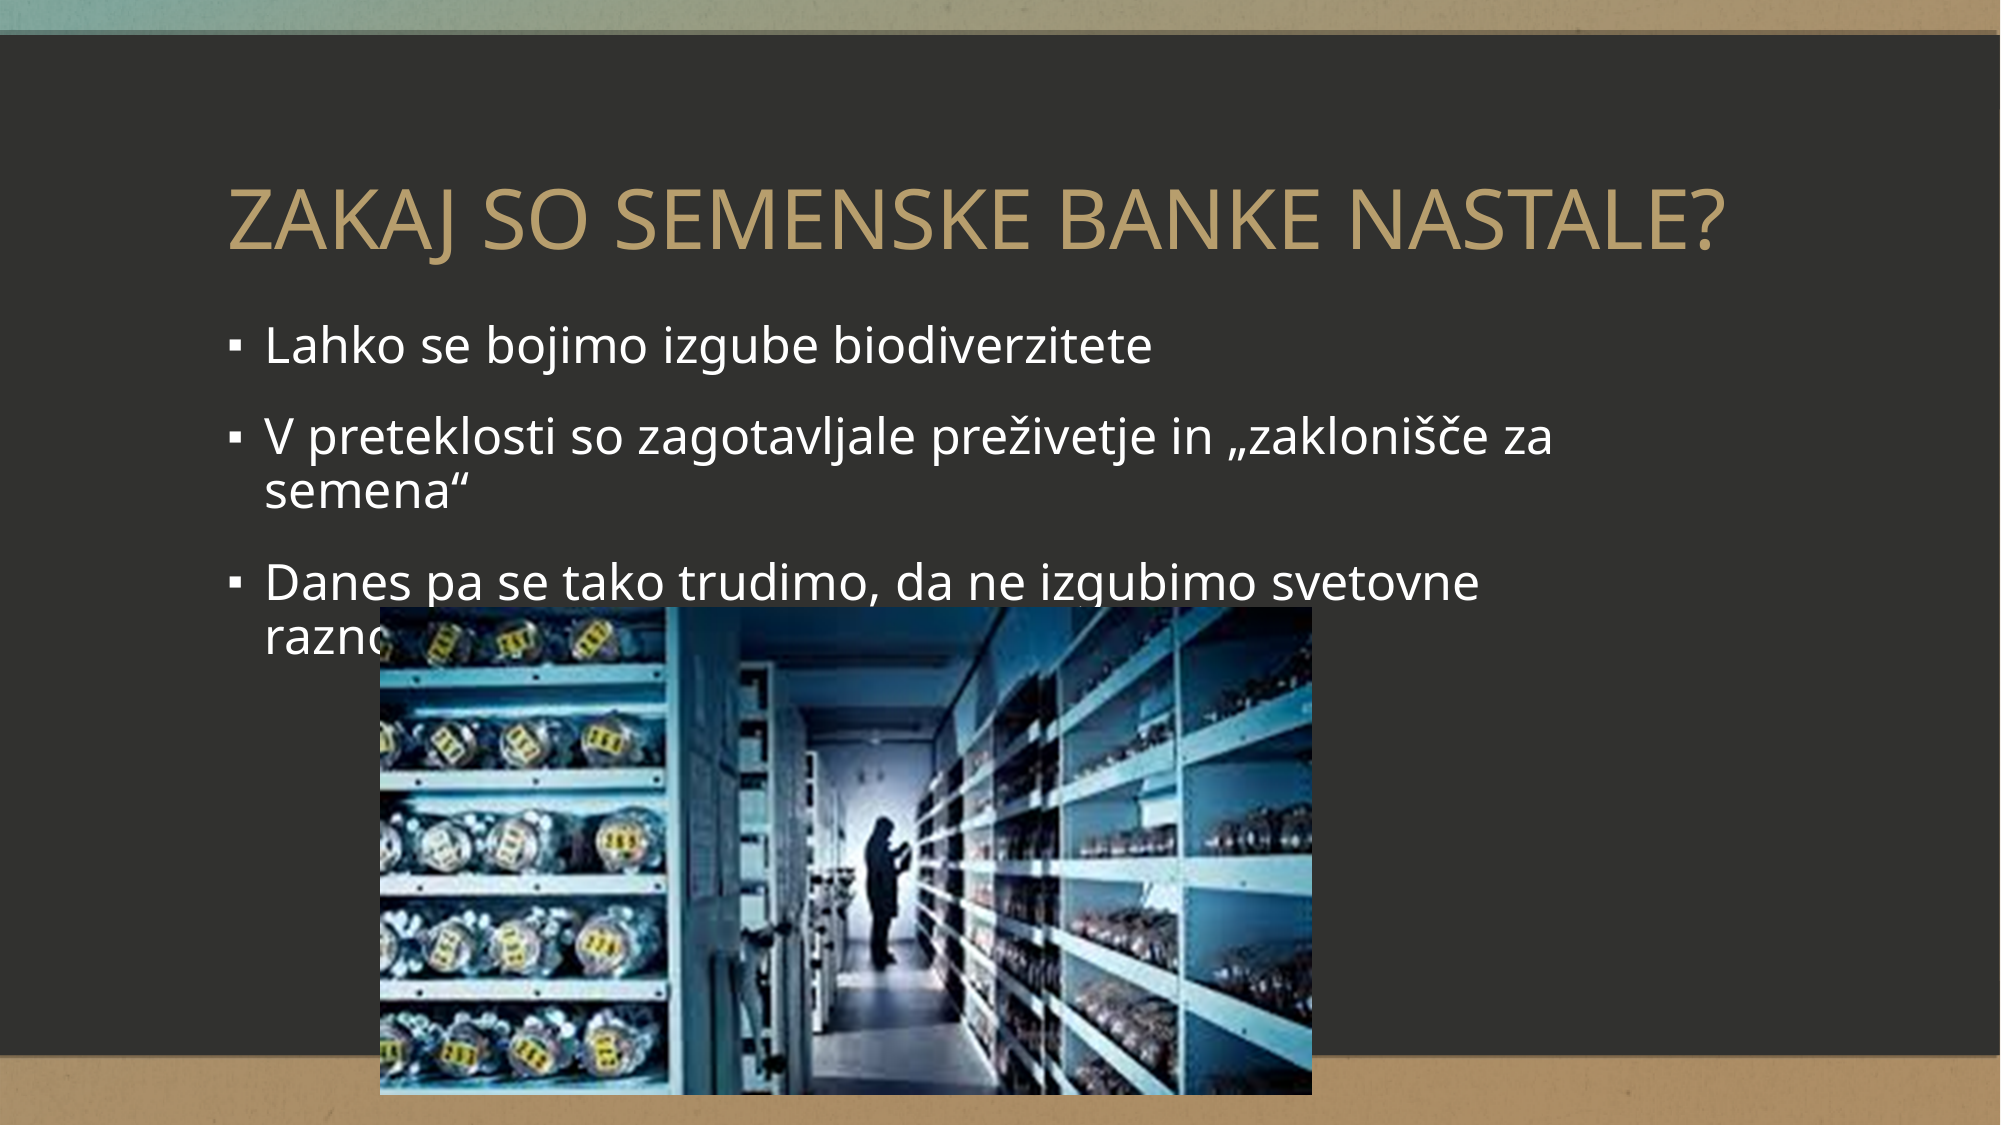

# ZAKAJ SO SEMENSKE BANKE NASTALE?
Lahko se bojimo izgube biodiverzitete
V preteklosti so zagotavljale preživetje in „zaklonišče za semena“
Danes pa se tako trudimo, da ne izgubimo svetovne raznovrstnosti.